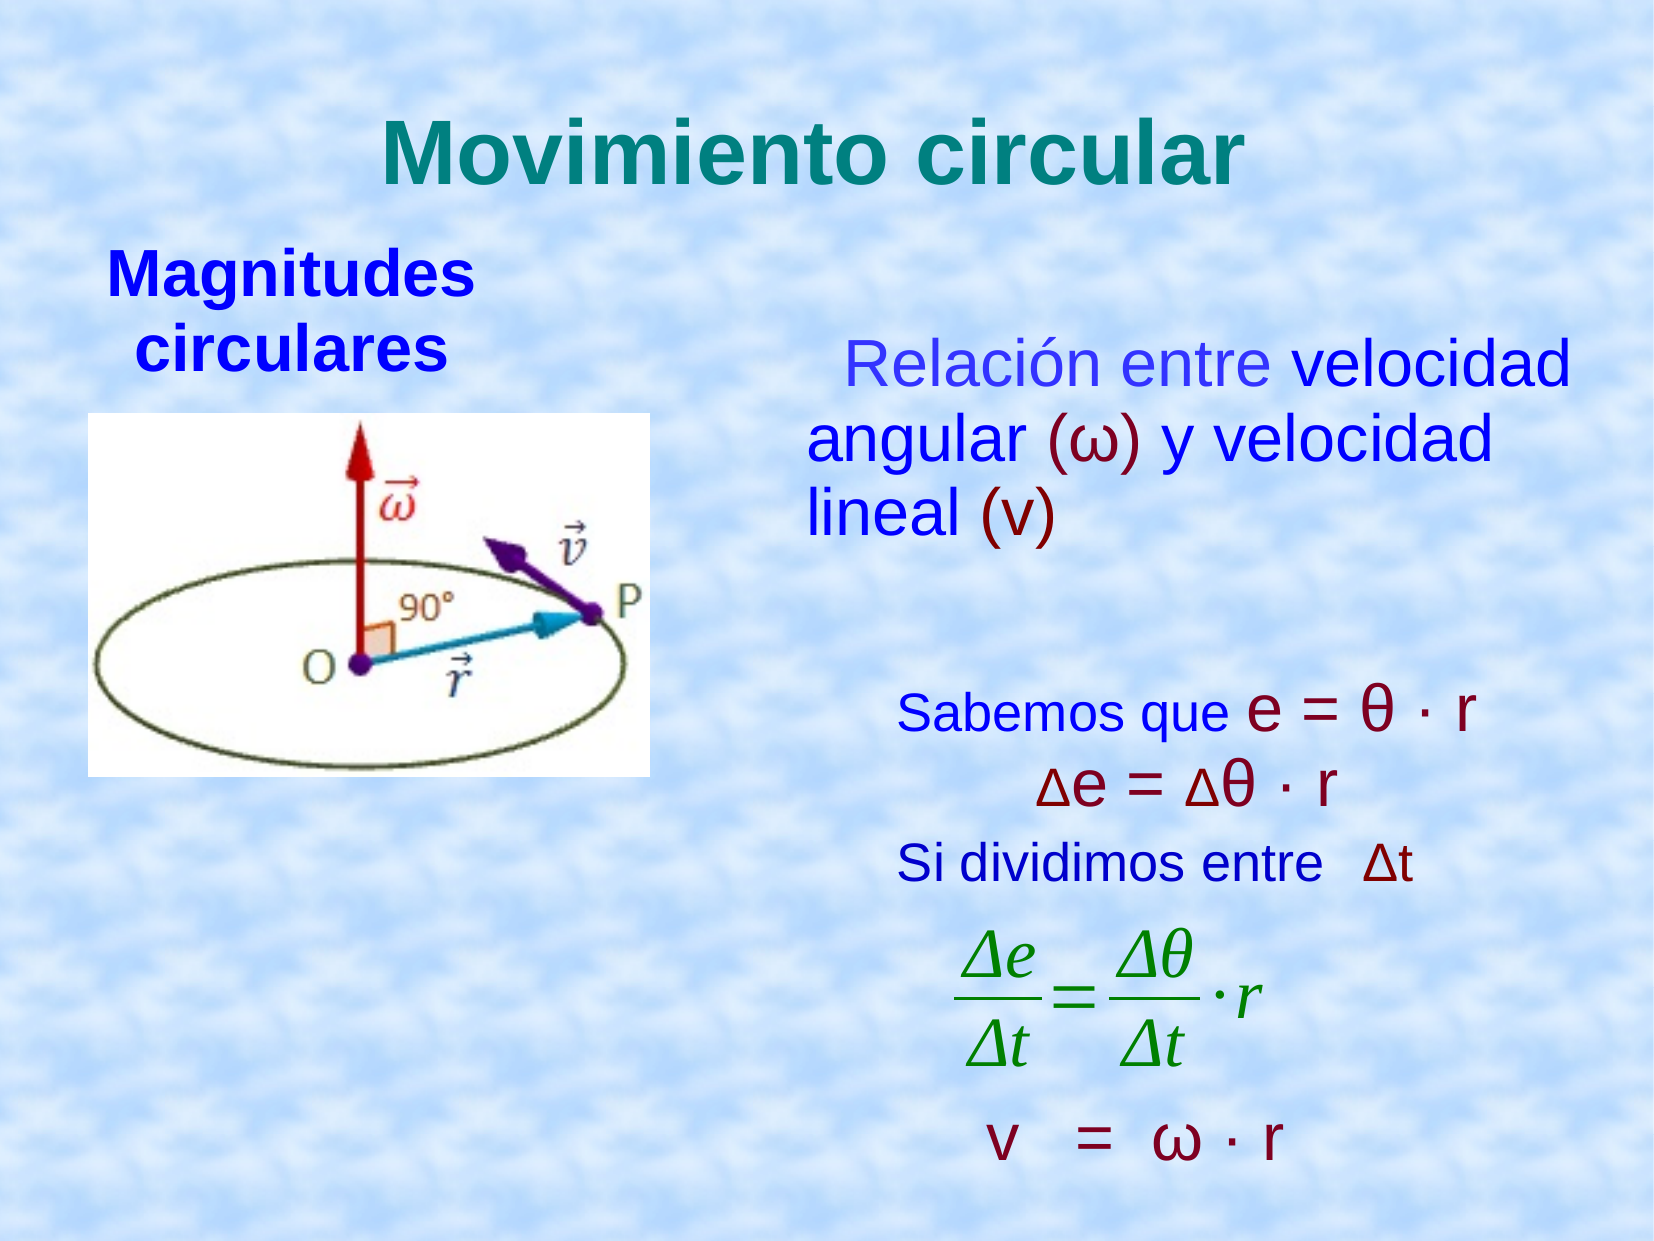

# Movimiento circular
Magnitudes circulares
 Relación entre velocidad angular (ω) y velocidad lineal (v)
Sabemos que e = θ · r
Δe = Δθ · r
Si dividimos entre Δt
 v = ω · r
la relación entre ω y el periodo T es
ω = 2π/T
la relación entre ω y el periodo T es
ω = 2π/T
la relación entre ω y el periodo T es
ω = 2π/T